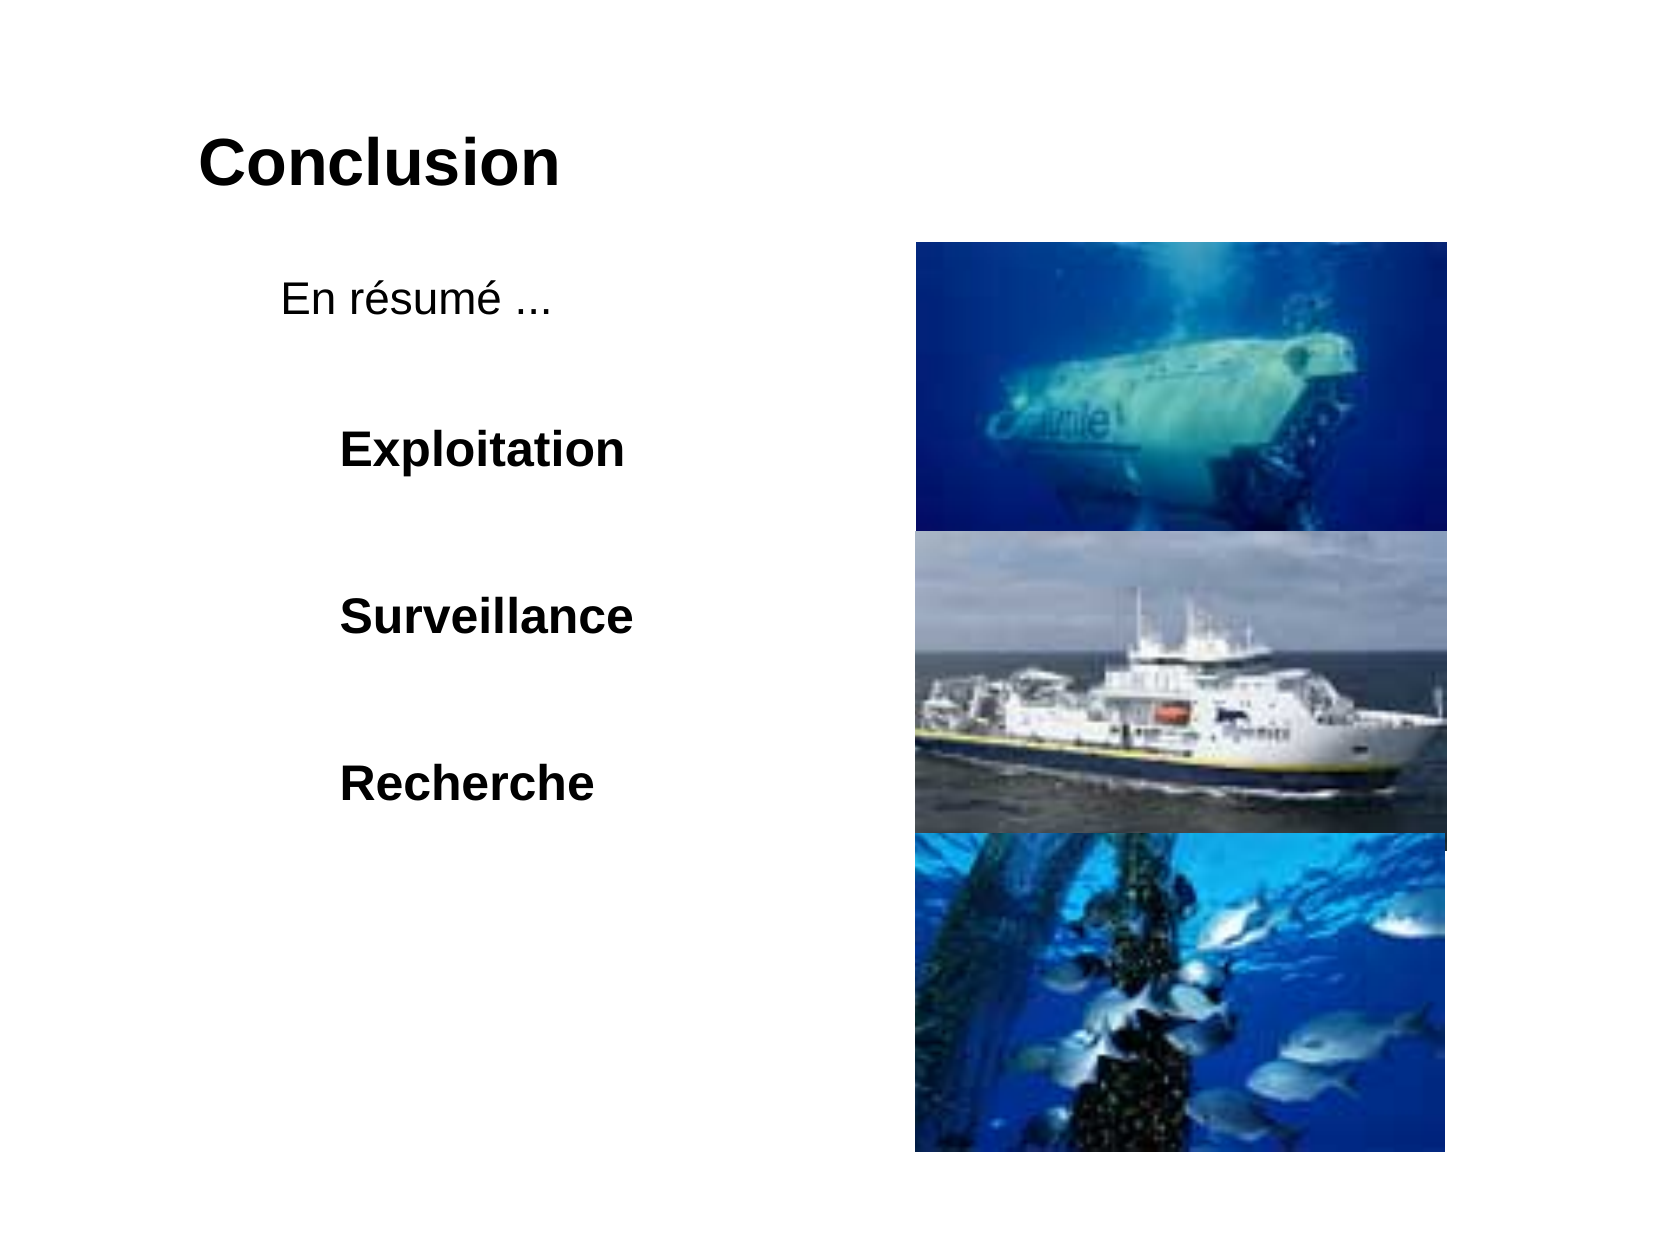

Conclusion
En résumé ...
Exploitation
Surveillance
Recherche